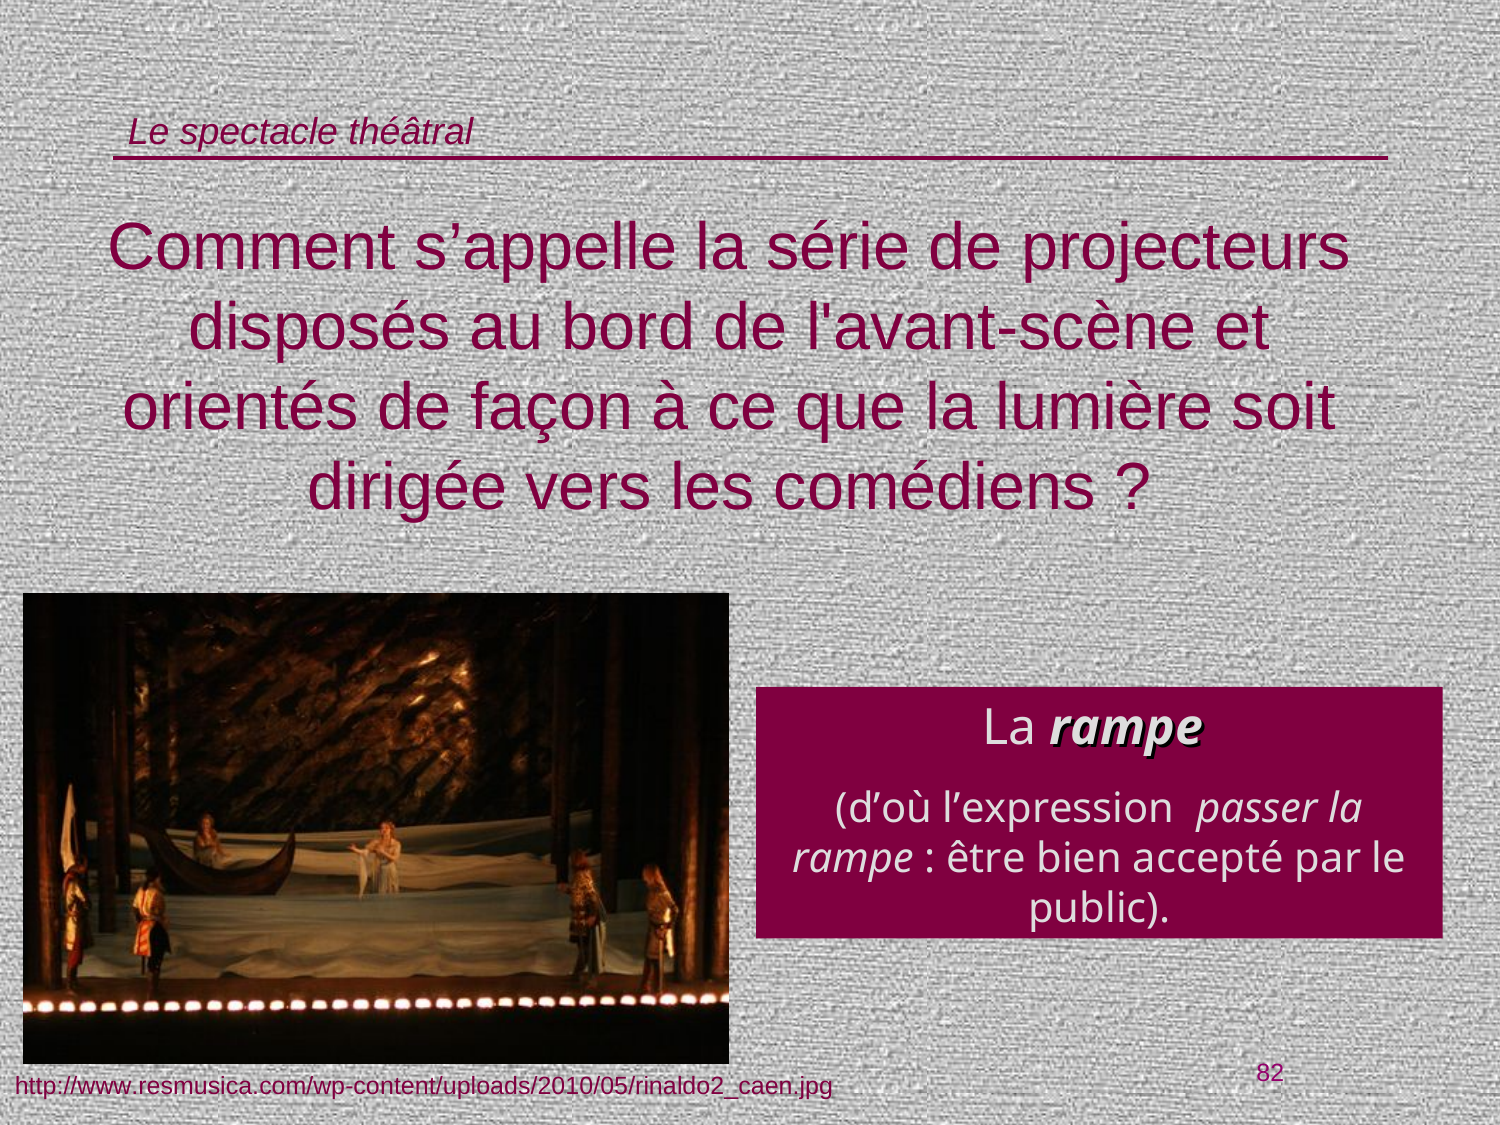

Comment s’appelle la série de projecteurs disposés au bord de l'avant-scène et orientés de façon à ce que la lumière soit dirigée vers les comédiens ?
La rampe
(d’où l’expression passer la rampe : être bien accepté par le public).
82
http://www.resmusica.com/wp-content/uploads/2010/05/rinaldo2_caen.jpg